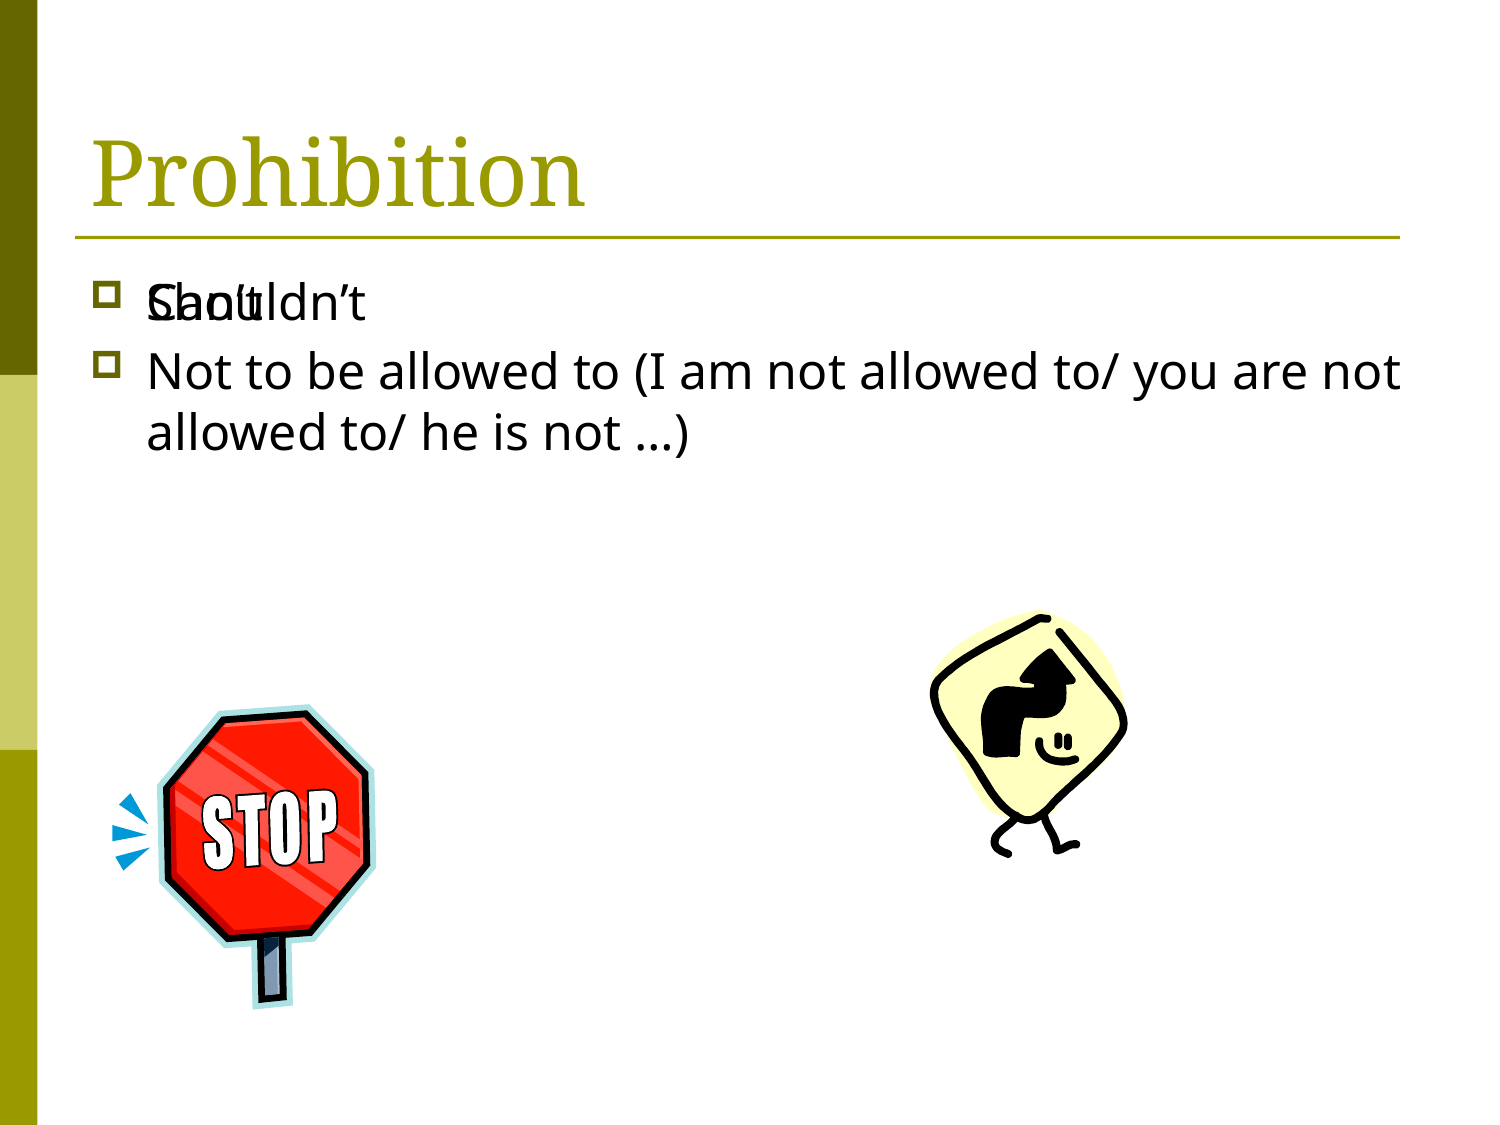

# Prohibition
Can’t
Not to be allowed to (I am not allowed to/ you are not allowed to/ he is not …)
Shouldn’t